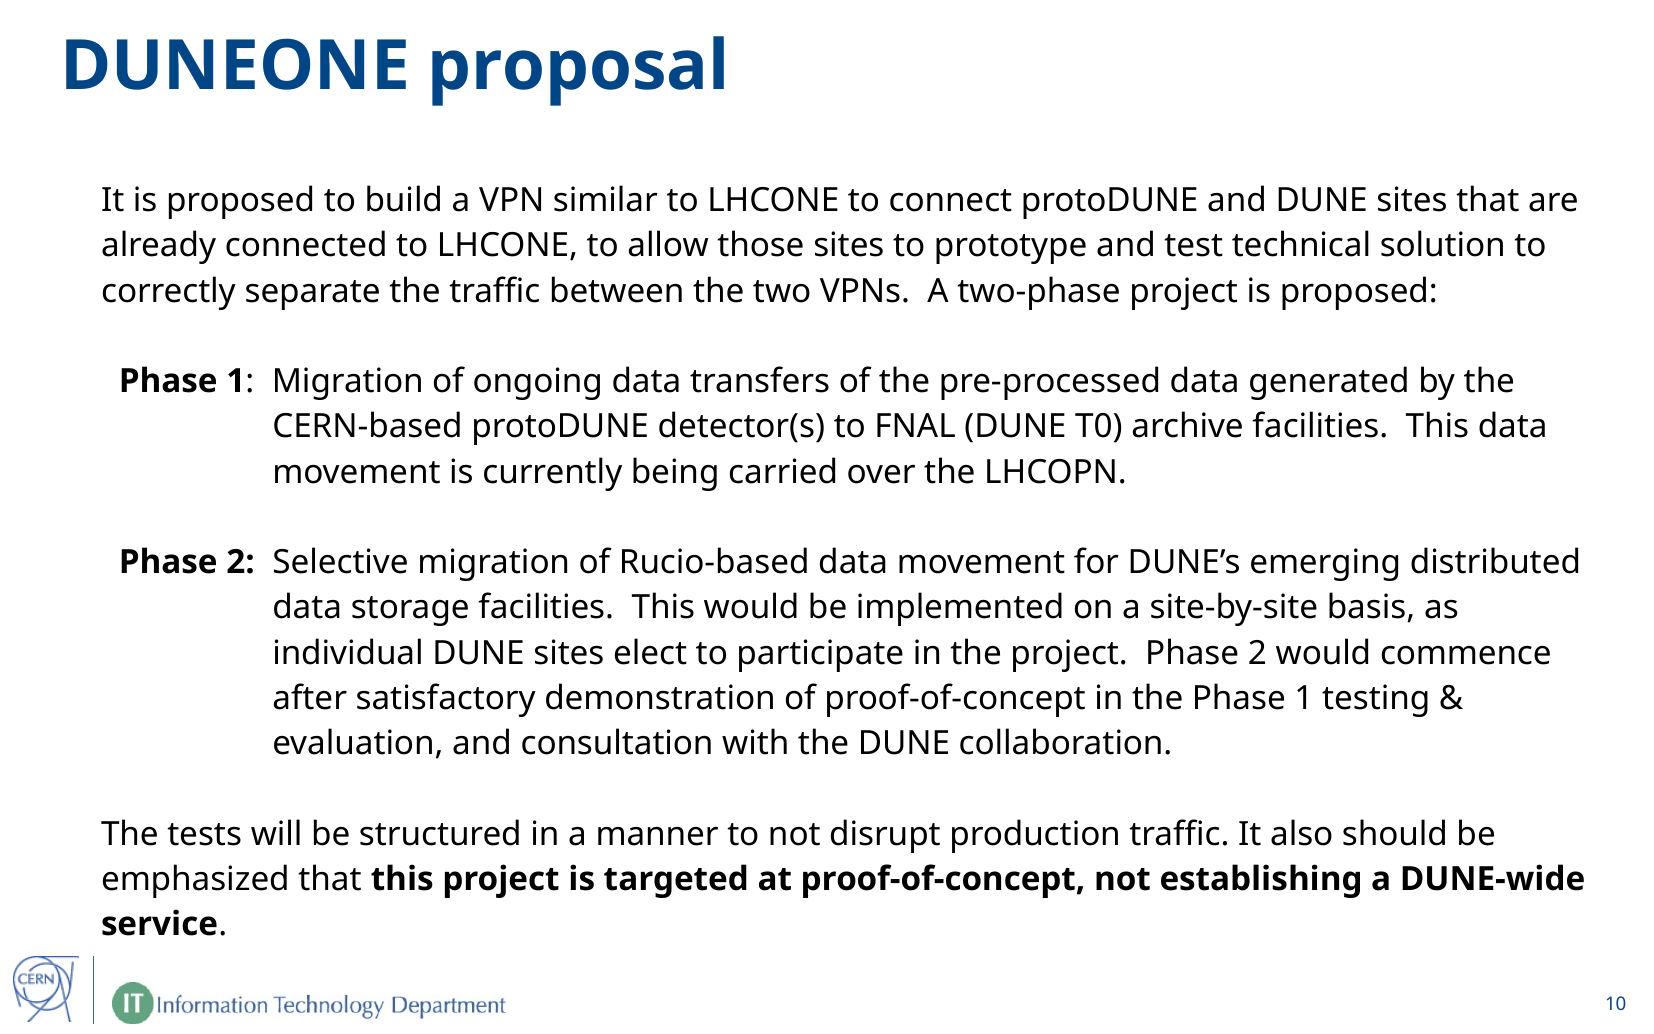

# DUNEONE proposal
It is proposed to build a VPN similar to LHCONE to connect protoDUNE and DUNE sites that are already connected to LHCONE, to allow those sites to prototype and test technical solution to correctly separate the traffic between the two VPNs. A two-phase project is proposed:
Phase 1: Migration of ongoing data transfers of the pre-processed data generated by the CERN-based protoDUNE detector(s) to FNAL (DUNE T0) archive facilities. This data movement is currently being carried over the LHCOPN.
Phase 2: Selective migration of Rucio-based data movement for DUNE’s emerging distributed data storage facilities. This would be implemented on a site-by-site basis, as individual DUNE sites elect to participate in the project. Phase 2 would commence after satisfactory demonstration of proof-of-concept in the Phase 1 testing & evaluation, and consultation with the DUNE collaboration.
The tests will be structured in a manner to not disrupt production traffic. It also should be emphasized that this project is targeted at proof-of-concept, not establishing a DUNE-wide service.